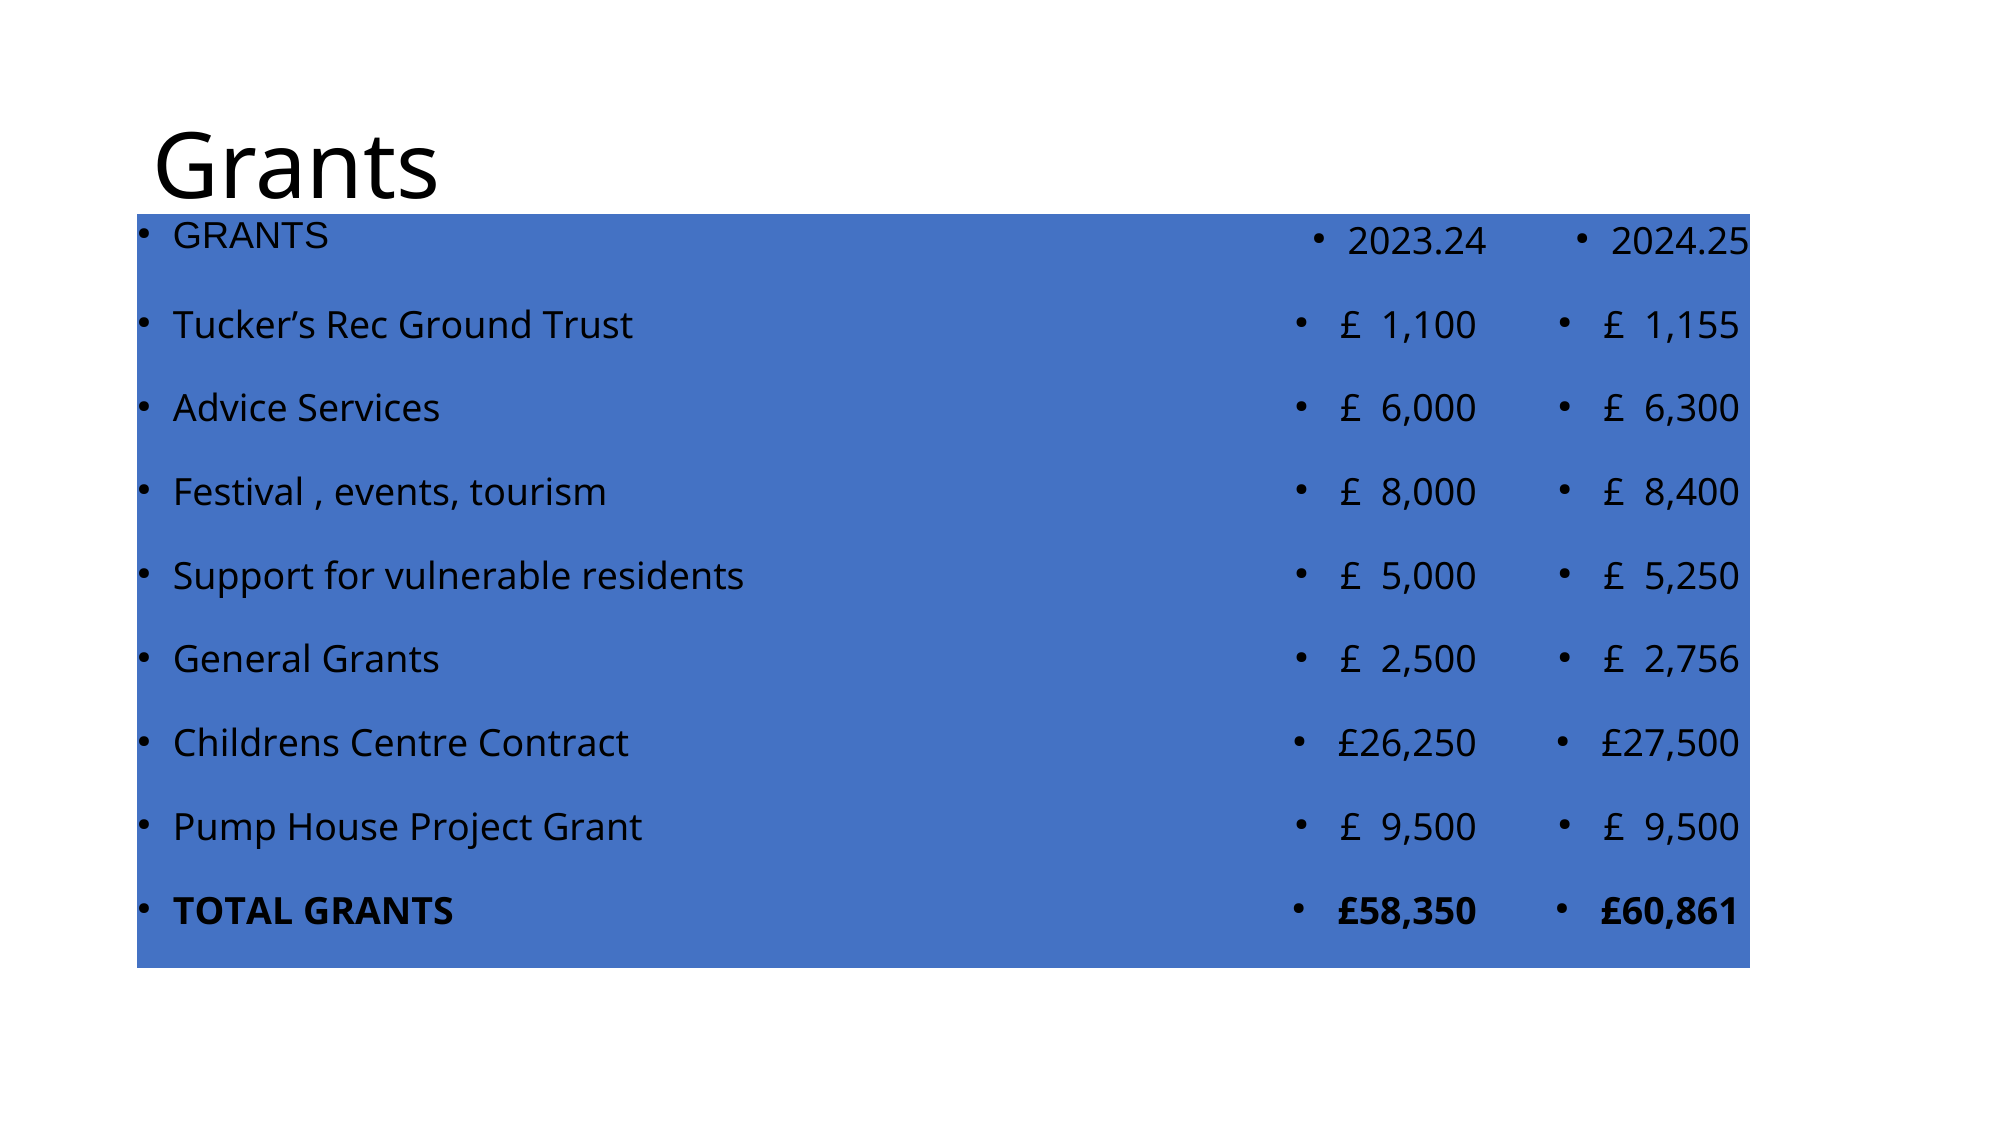

# Grants
| GRANTS | 2023.24 | 2024.25 |
| --- | --- | --- |
| Tucker’s Rec Ground Trust | £ 1,100 | £ 1,155 |
| Advice Services | £ 6,000 | £ 6,300 |
| Festival , events, tourism | £ 8,000 | £ 8,400 |
| Support for vulnerable residents | £ 5,000 | £ 5,250 |
| General Grants | £ 2,500 | £ 2,756 |
| Childrens Centre Contract | £26,250 | £27,500 |
| Pump House Project Grant | £ 9,500 | £ 9,500 |
| TOTAL GRANTS | £58,350 | £60,861 |